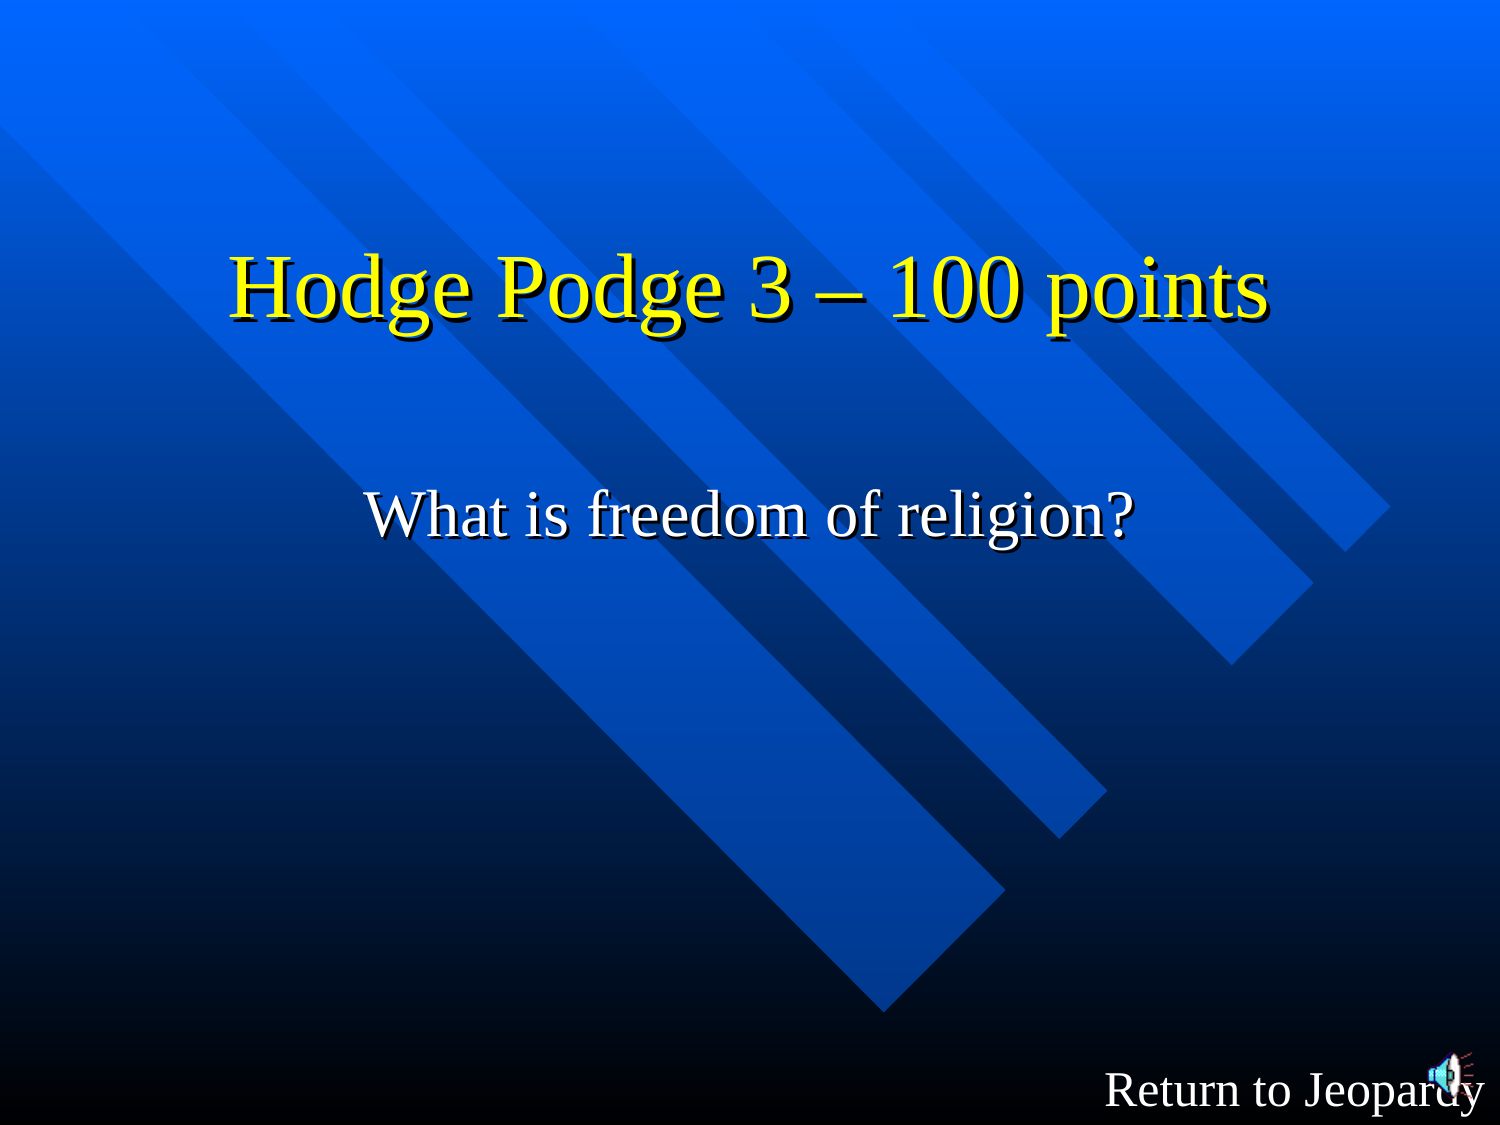

# Hodge Podge 3 – 100 points
What is freedom of religion?
Return to Jeopardy